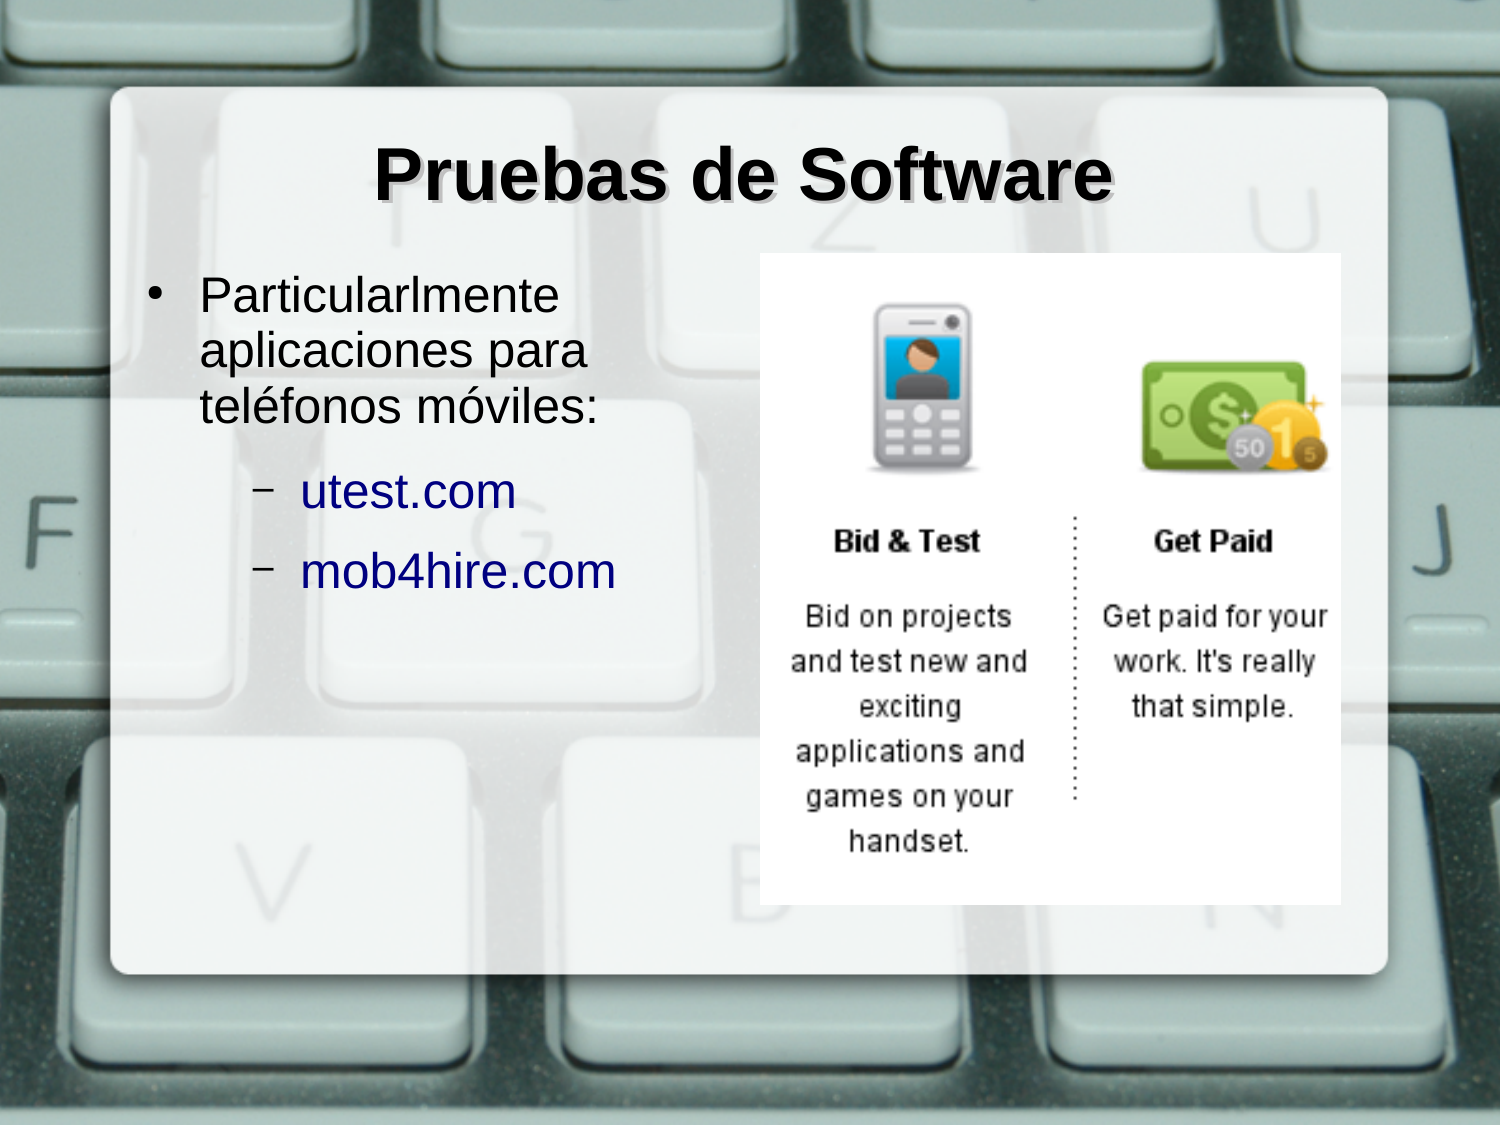

# Pruebas de Software
Particularlmente aplicaciones para teléfonos móviles:
utest.com
mob4hire.com